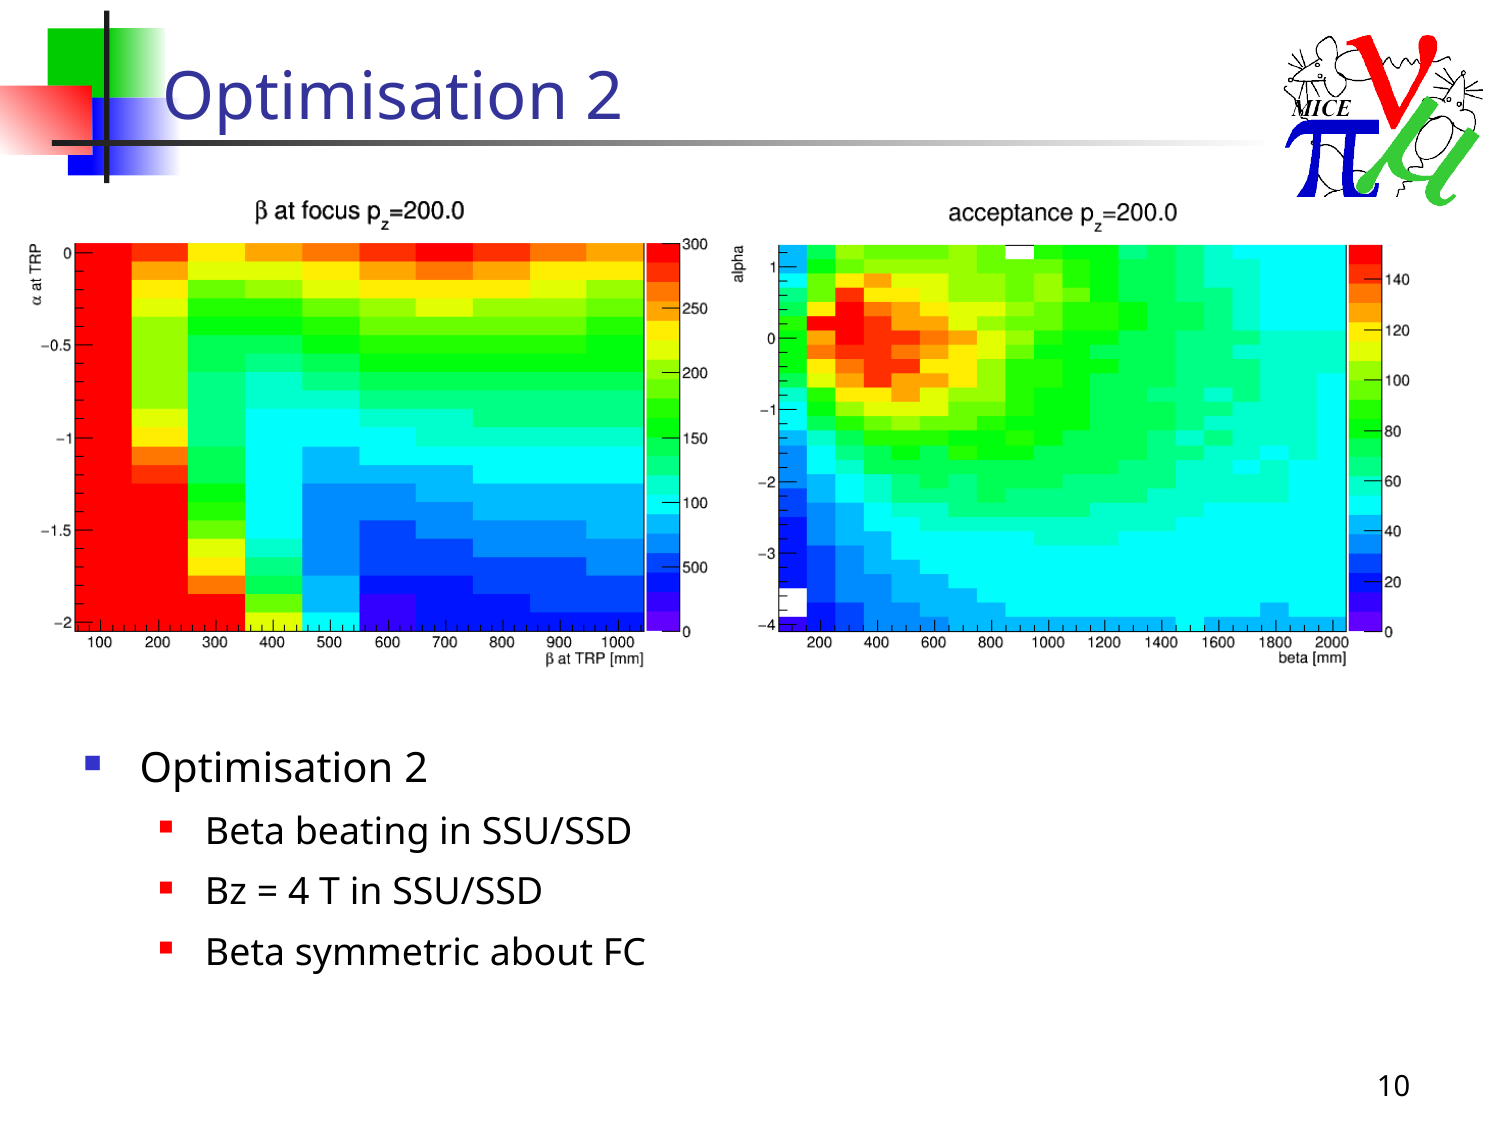

# Optimisation 2
Optimisation 2
Beta beating in SSU/SSD
Bz = 4 T in SSU/SSD
Beta symmetric about FC
10